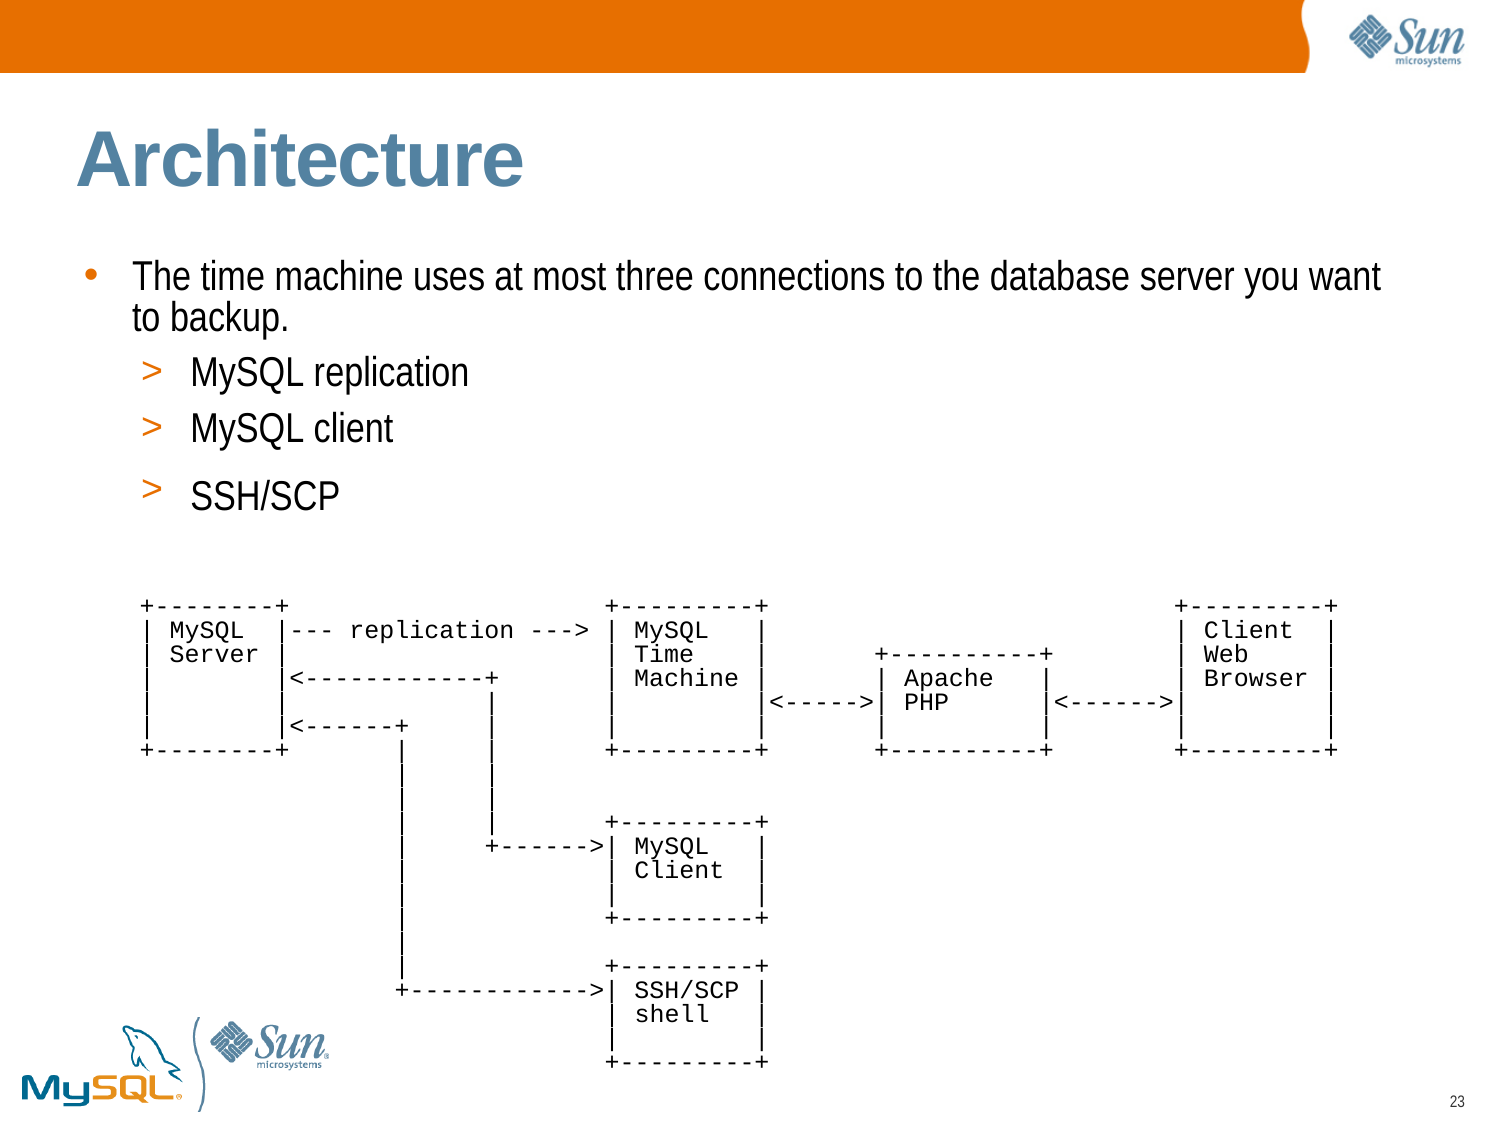

# Architecture
The time machine uses at most three connections to the database server you want to backup.
MySQL replication
MySQL client
SSH/SCP
 +--------+ +---------+ +---------+
 | MySQL |--- replication ---> | MySQL | | Client |
 | Server | | Time | +----------+ | Web |
 | |<------------+ | Machine | | Apache | | Browser |
 | | | | |<----->| PHP |<------>| |
 | |<------+ | | | | | | |
 +--------+ | | +---------+ +----------+ +---------+
 | |
 | |
 | | +---------+
 | +------>| MySQL |
 | | Client |
 | | |
 | +---------+
 |
 | +---------+
 +------------>| SSH/SCP |
 | shell |
 | |
 +---------+